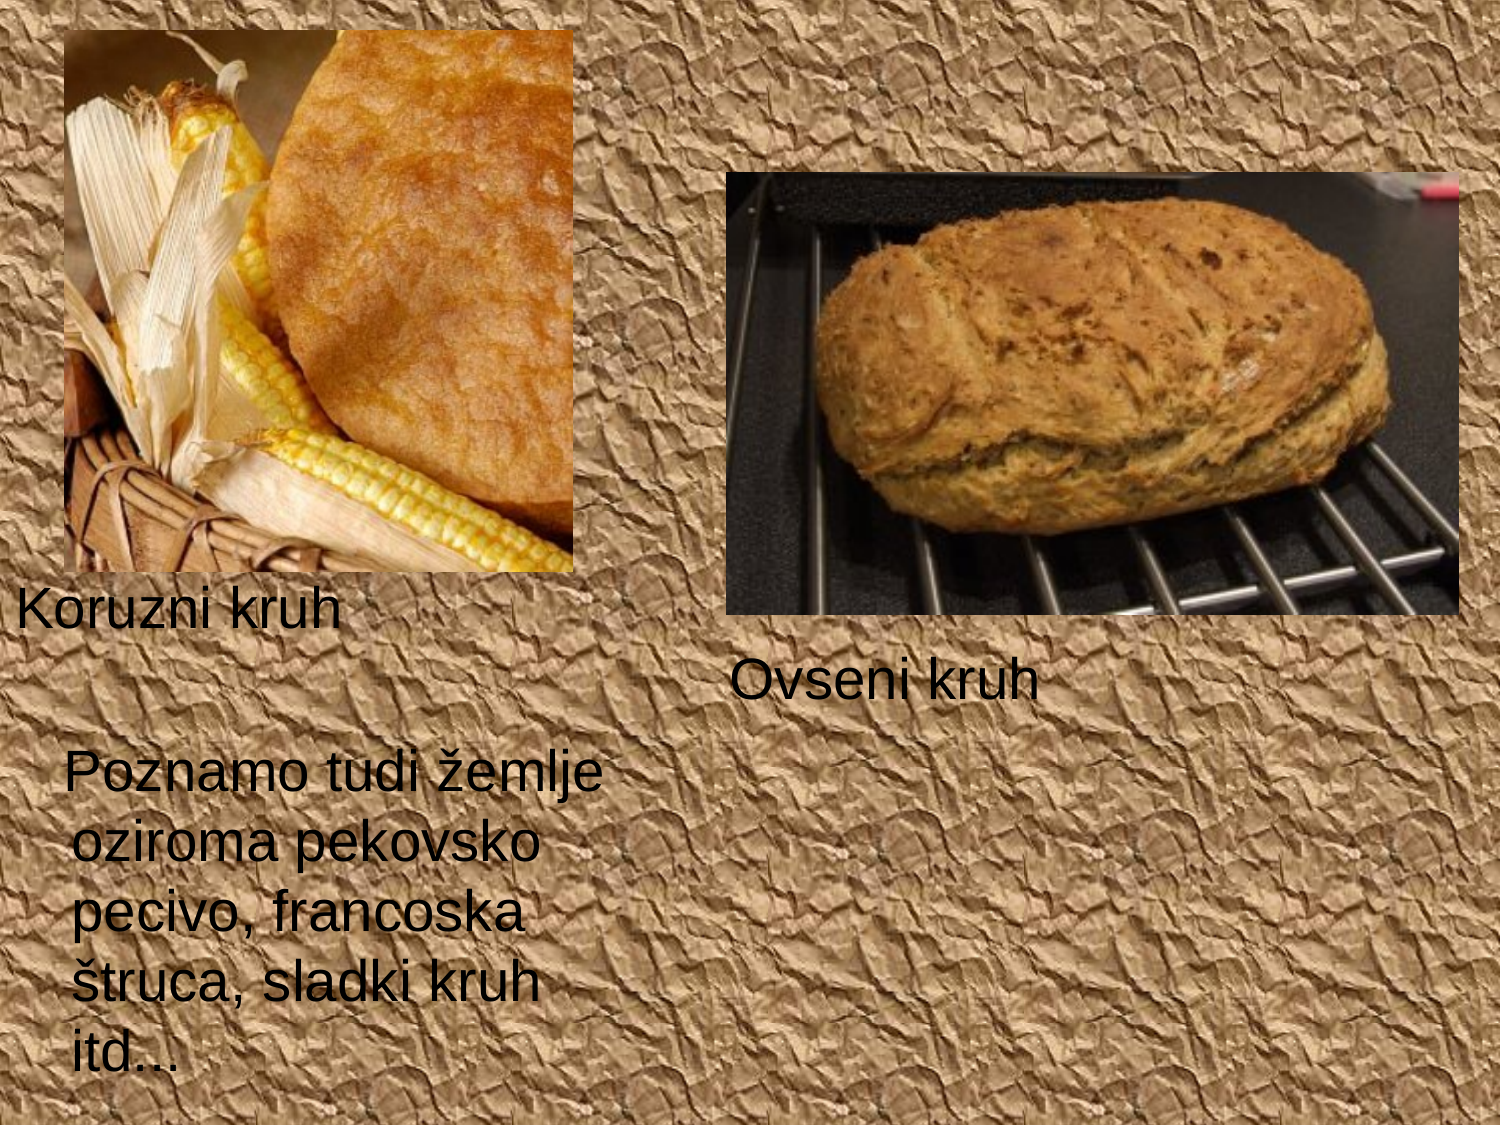

# Koruzni kruh
 Poznamo tudi žemlje oziroma pekovsko pecivo, francoska štruca, sladki kruh itd...
Ovseni kruh